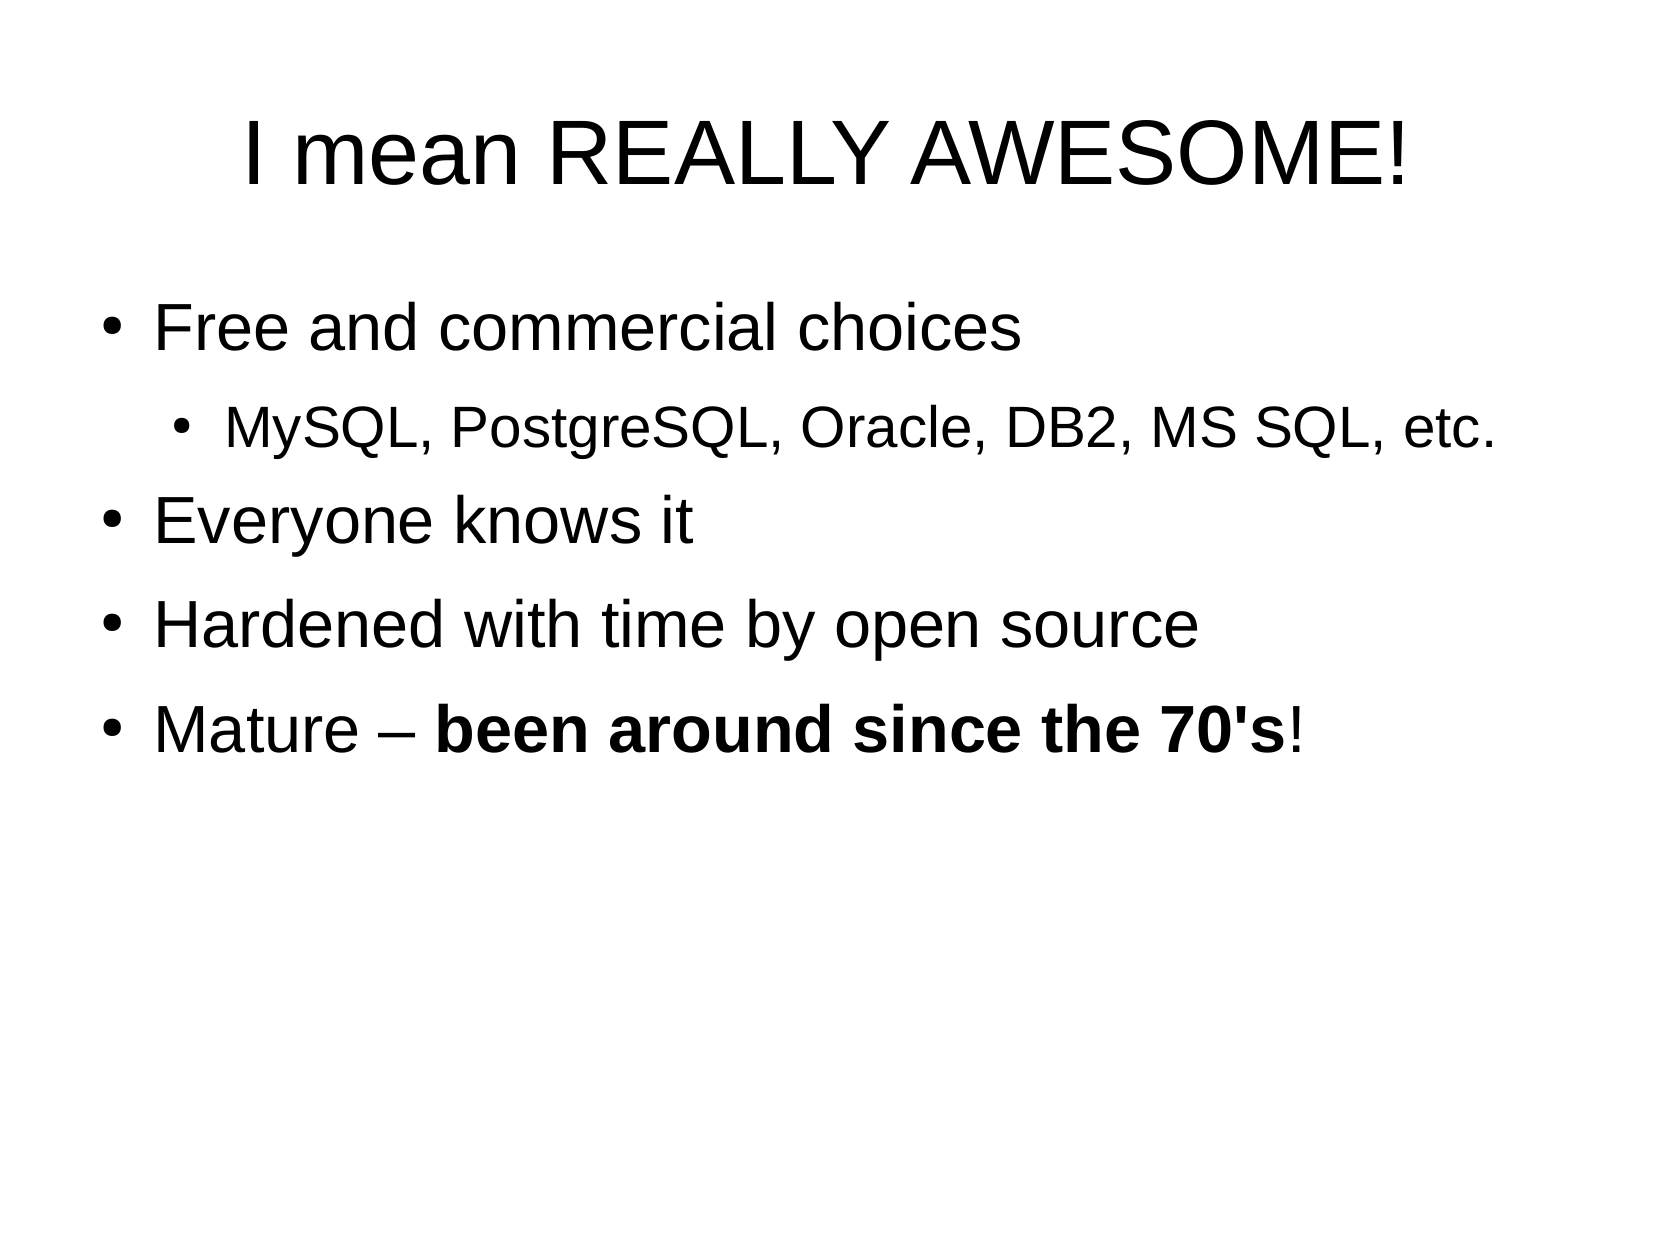

# I mean REALLY AWESOME!
Free and commercial choices
MySQL, PostgreSQL, Oracle, DB2, MS SQL, etc.
Everyone knows it
Hardened with time by open source
Mature – been around since the 70's!